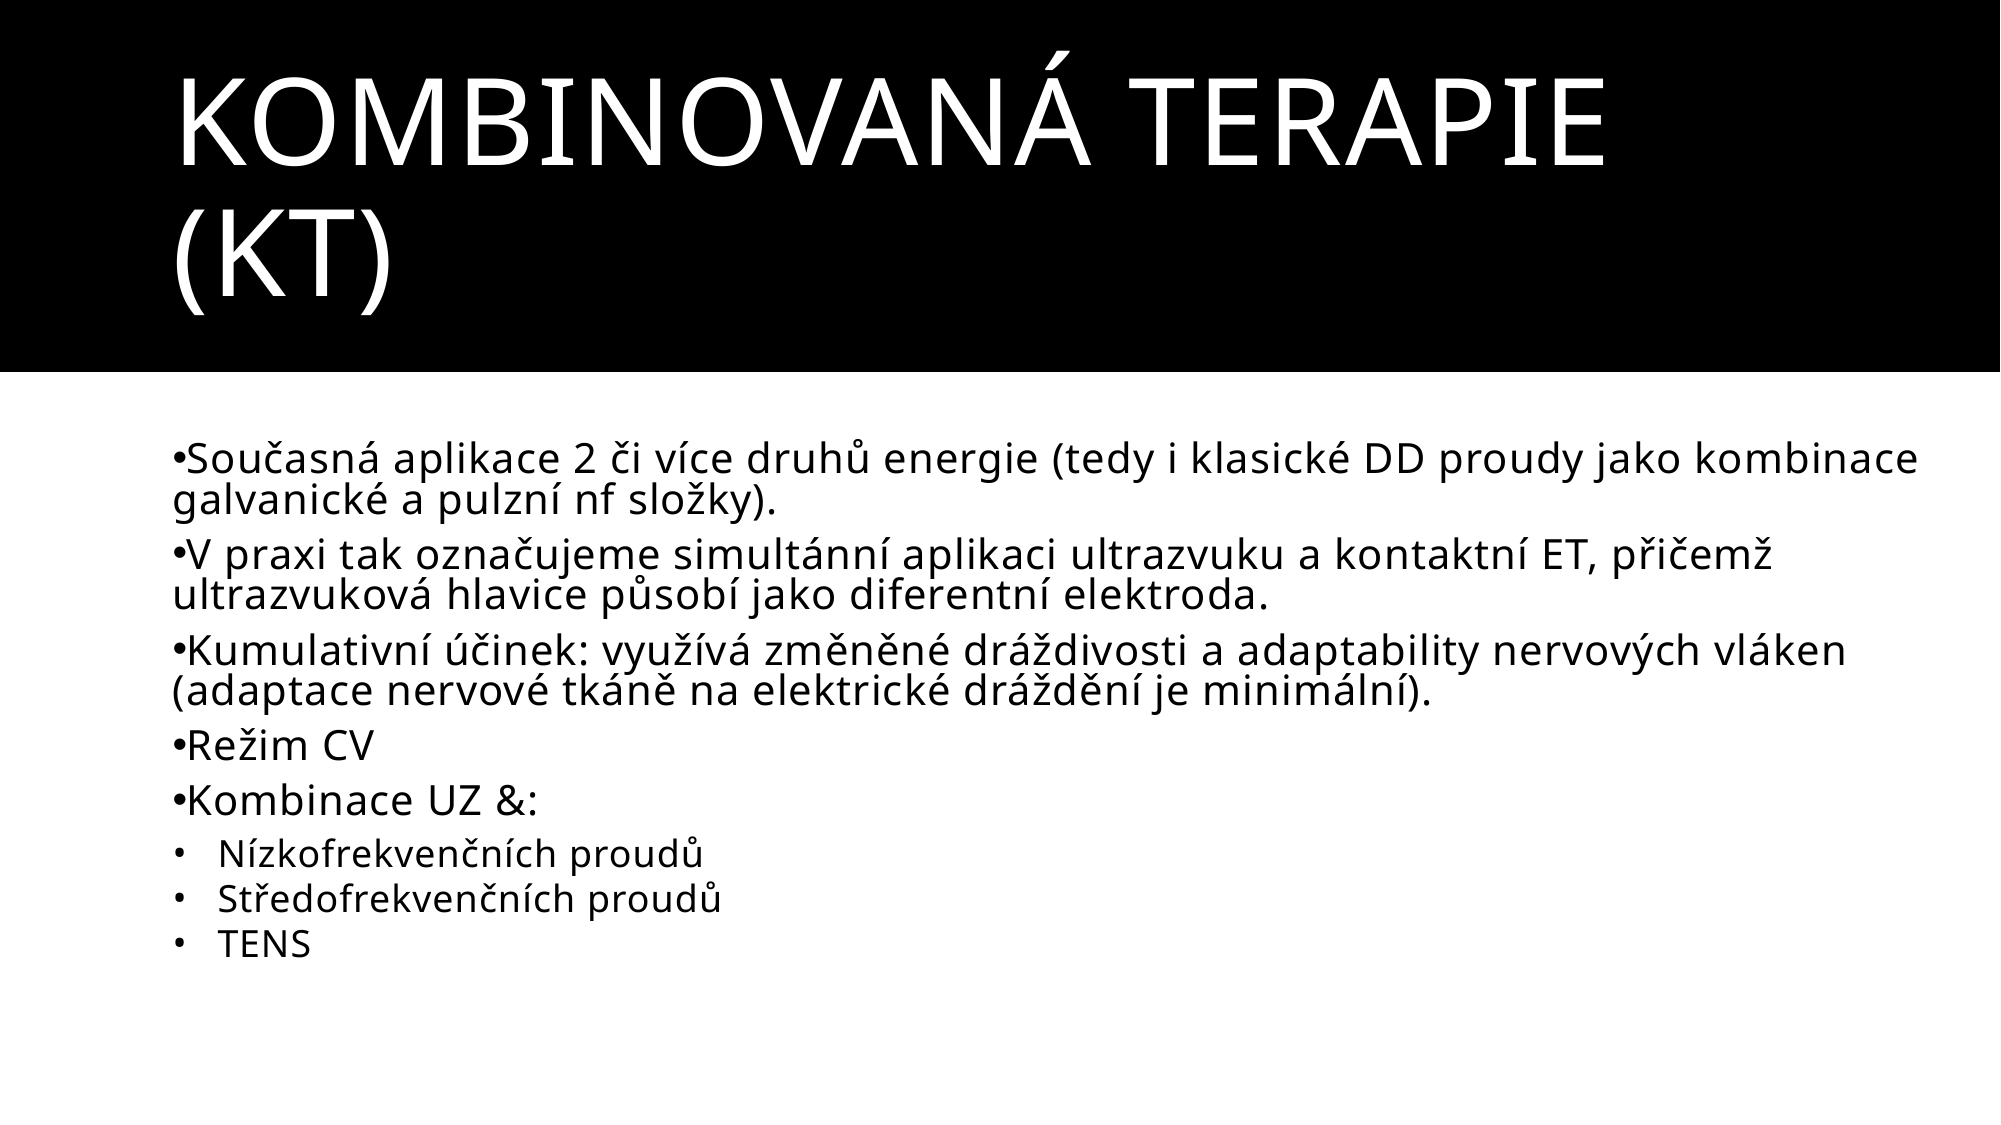

# Kombinovaná terapie (kt)
Současná aplikace 2 či více druhů energie (tedy i klasické DD proudy jako kombinace galvanické a pulzní nf složky).
V praxi tak označujeme simultánní aplikaci ultrazvuku a kontaktní ET, přičemž ultrazvuková hlavice působí jako diferentní elektroda.
Kumulativní účinek: využívá změněné dráždivosti a adaptability nervových vláken (adaptace nervové tkáně na elektrické dráždění je minimální).
Režim CV
Kombinace UZ &:
Nízkofrekvenčních proudů
Středofrekvenčních proudů
TENS